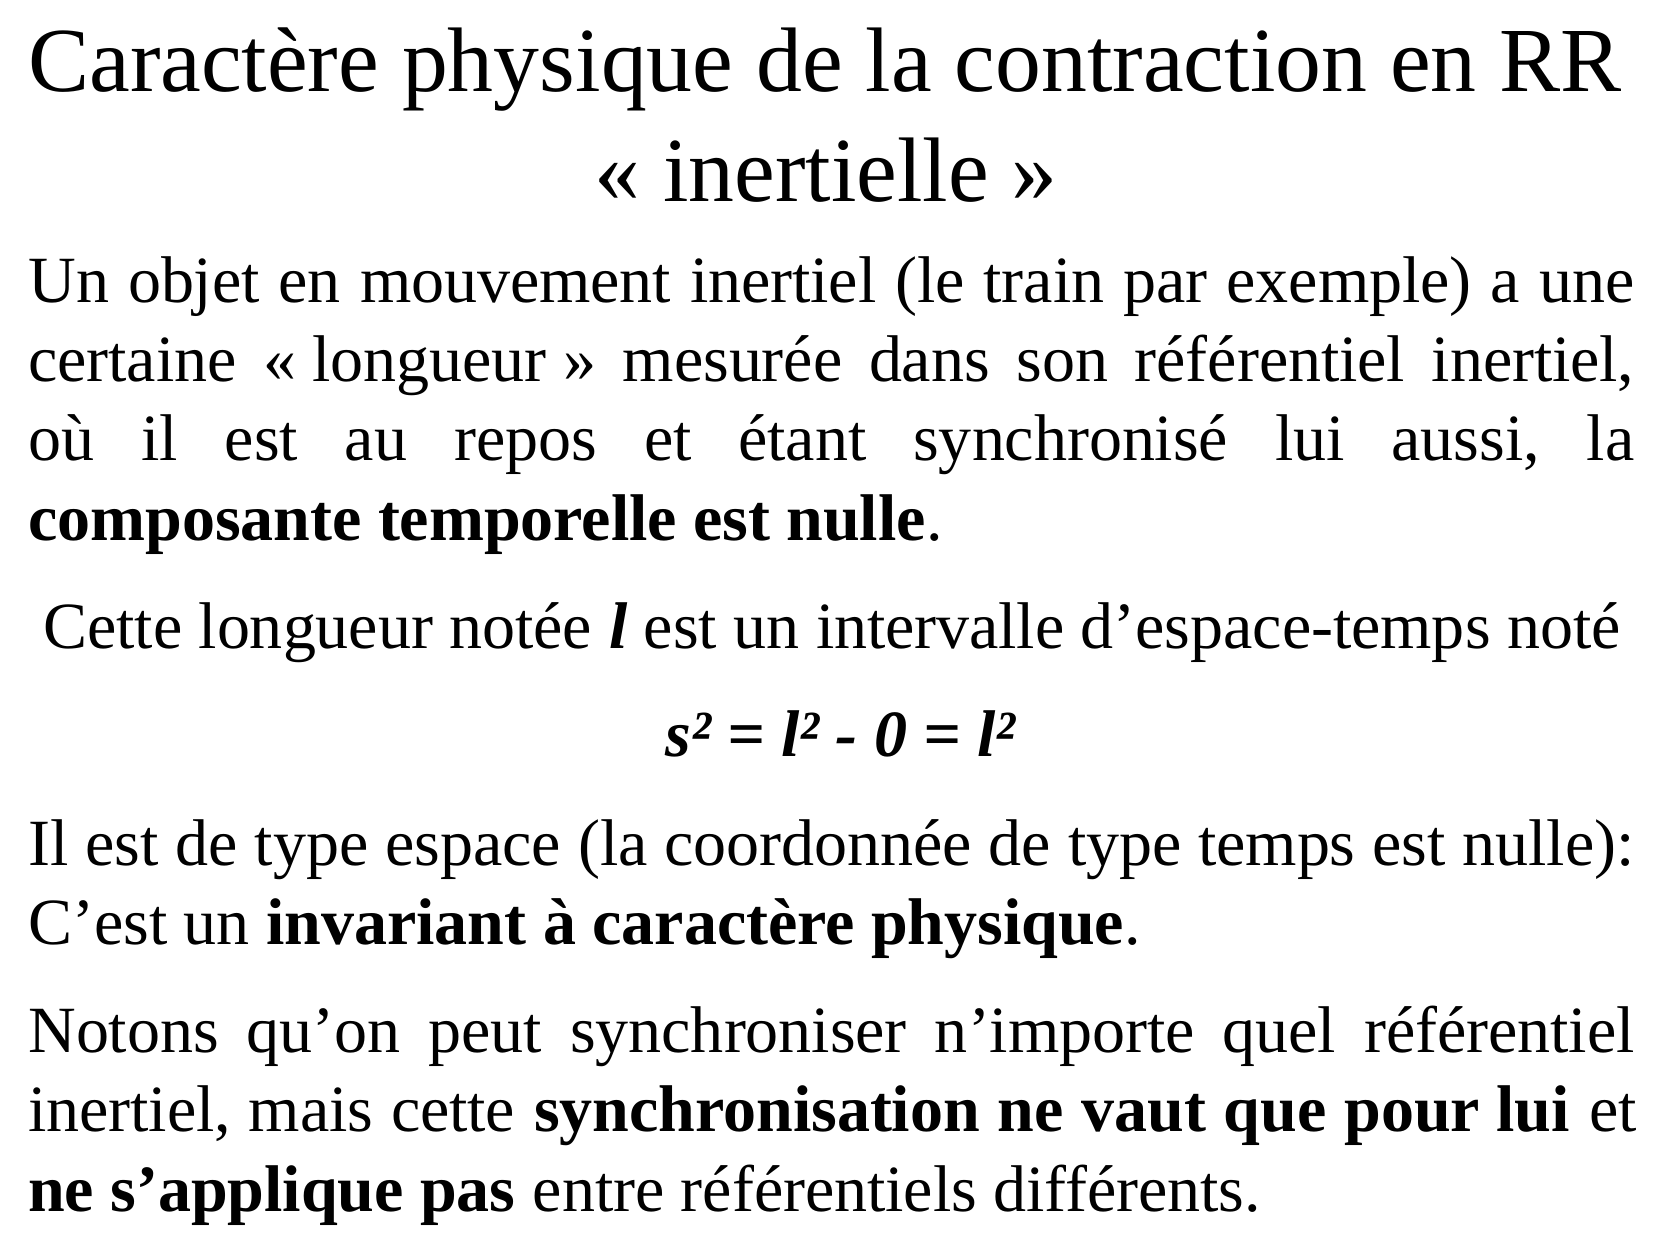

# Caractère physique de la contraction en RR « inertielle »
Un objet en mouvement inertiel (le train par exemple) a une certaine « longueur » mesurée dans son référentiel inertiel, où il est au repos et étant synchronisé lui aussi, la composante temporelle est nulle.
Cette longueur notée l est un intervalle d’espace-temps noté
 s² = l² - 0 = l²
Il est de type espace (la coordonnée de type temps est nulle): C’est un invariant à caractère physique.
Notons qu’on peut synchroniser n’importe quel référentiel inertiel, mais cette synchronisation ne vaut que pour lui et ne s’applique pas entre référentiels différents.